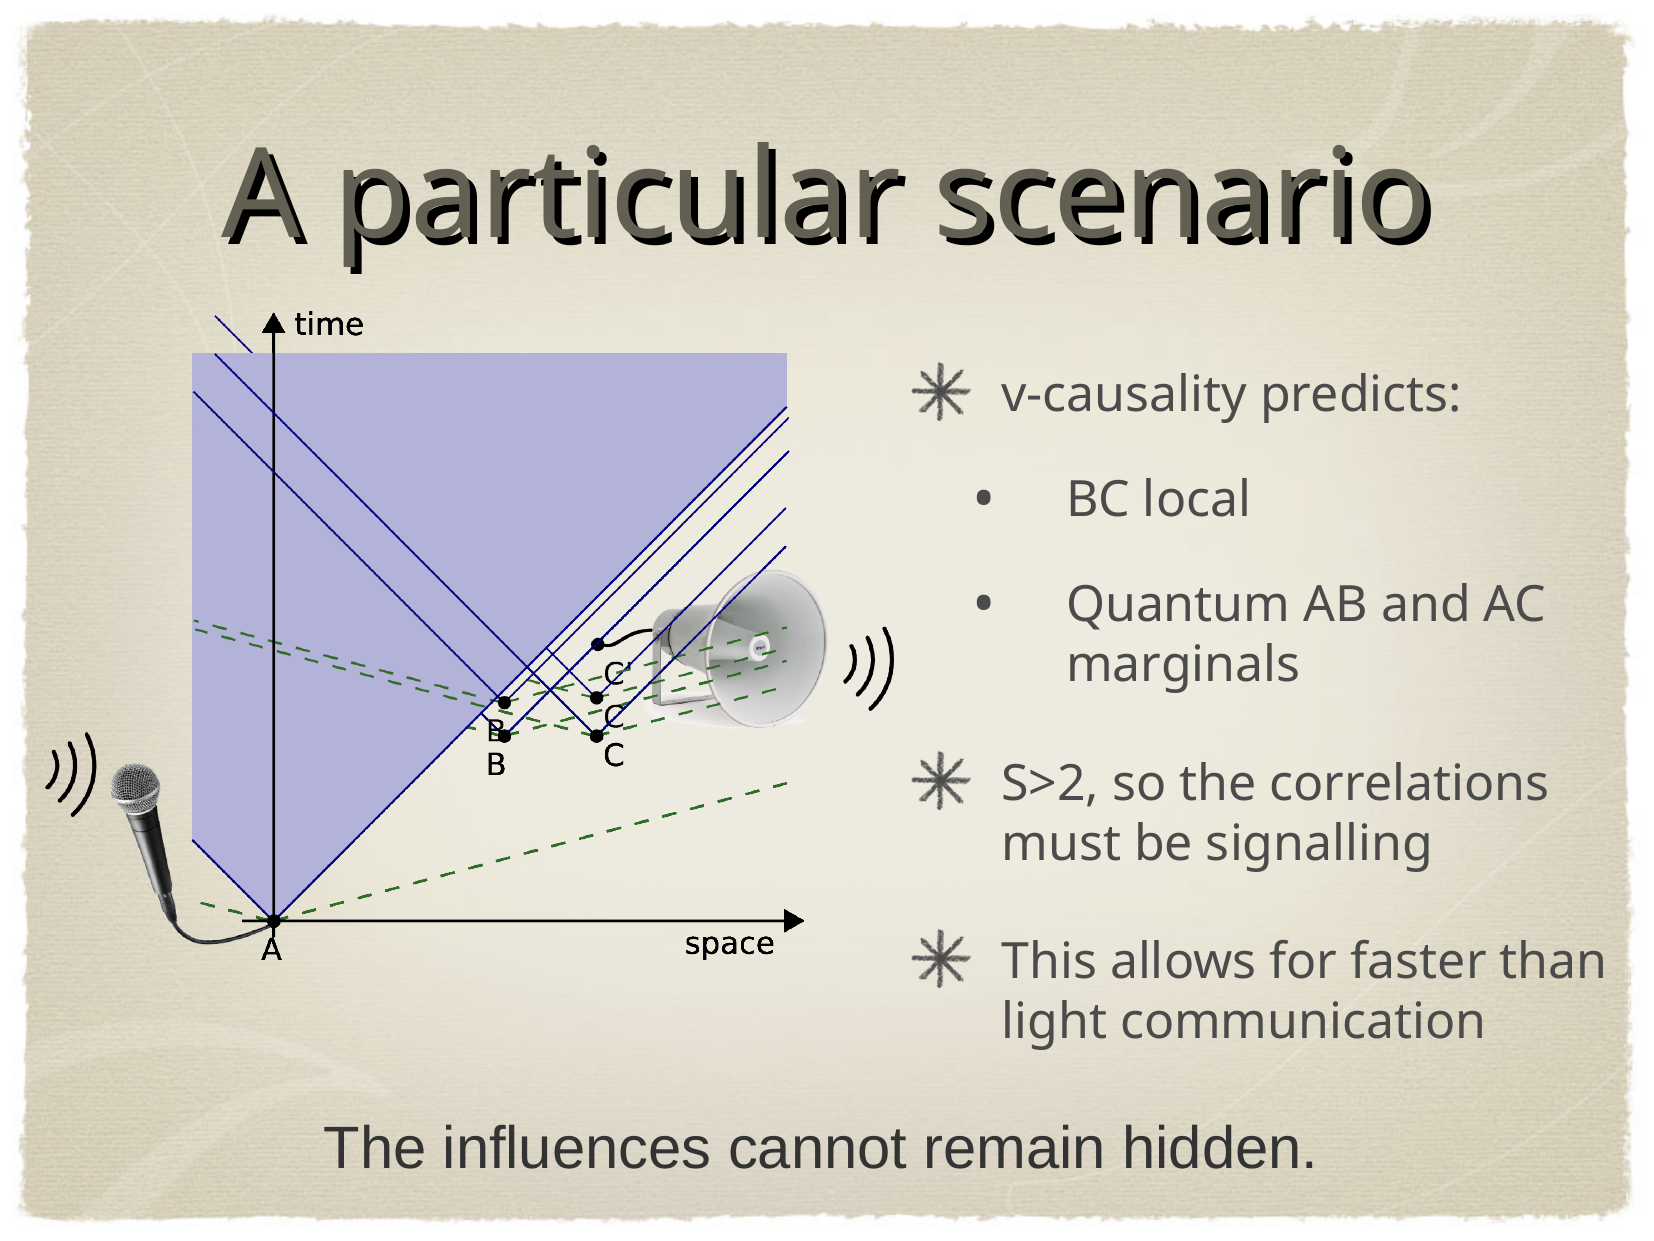

# A particular scenario
v-causality predicts:
BC local
Quantum AB and AC marginals
S>2, so the correlations must be signalling
This allows for faster than light communication
The influences cannot remain hidden.